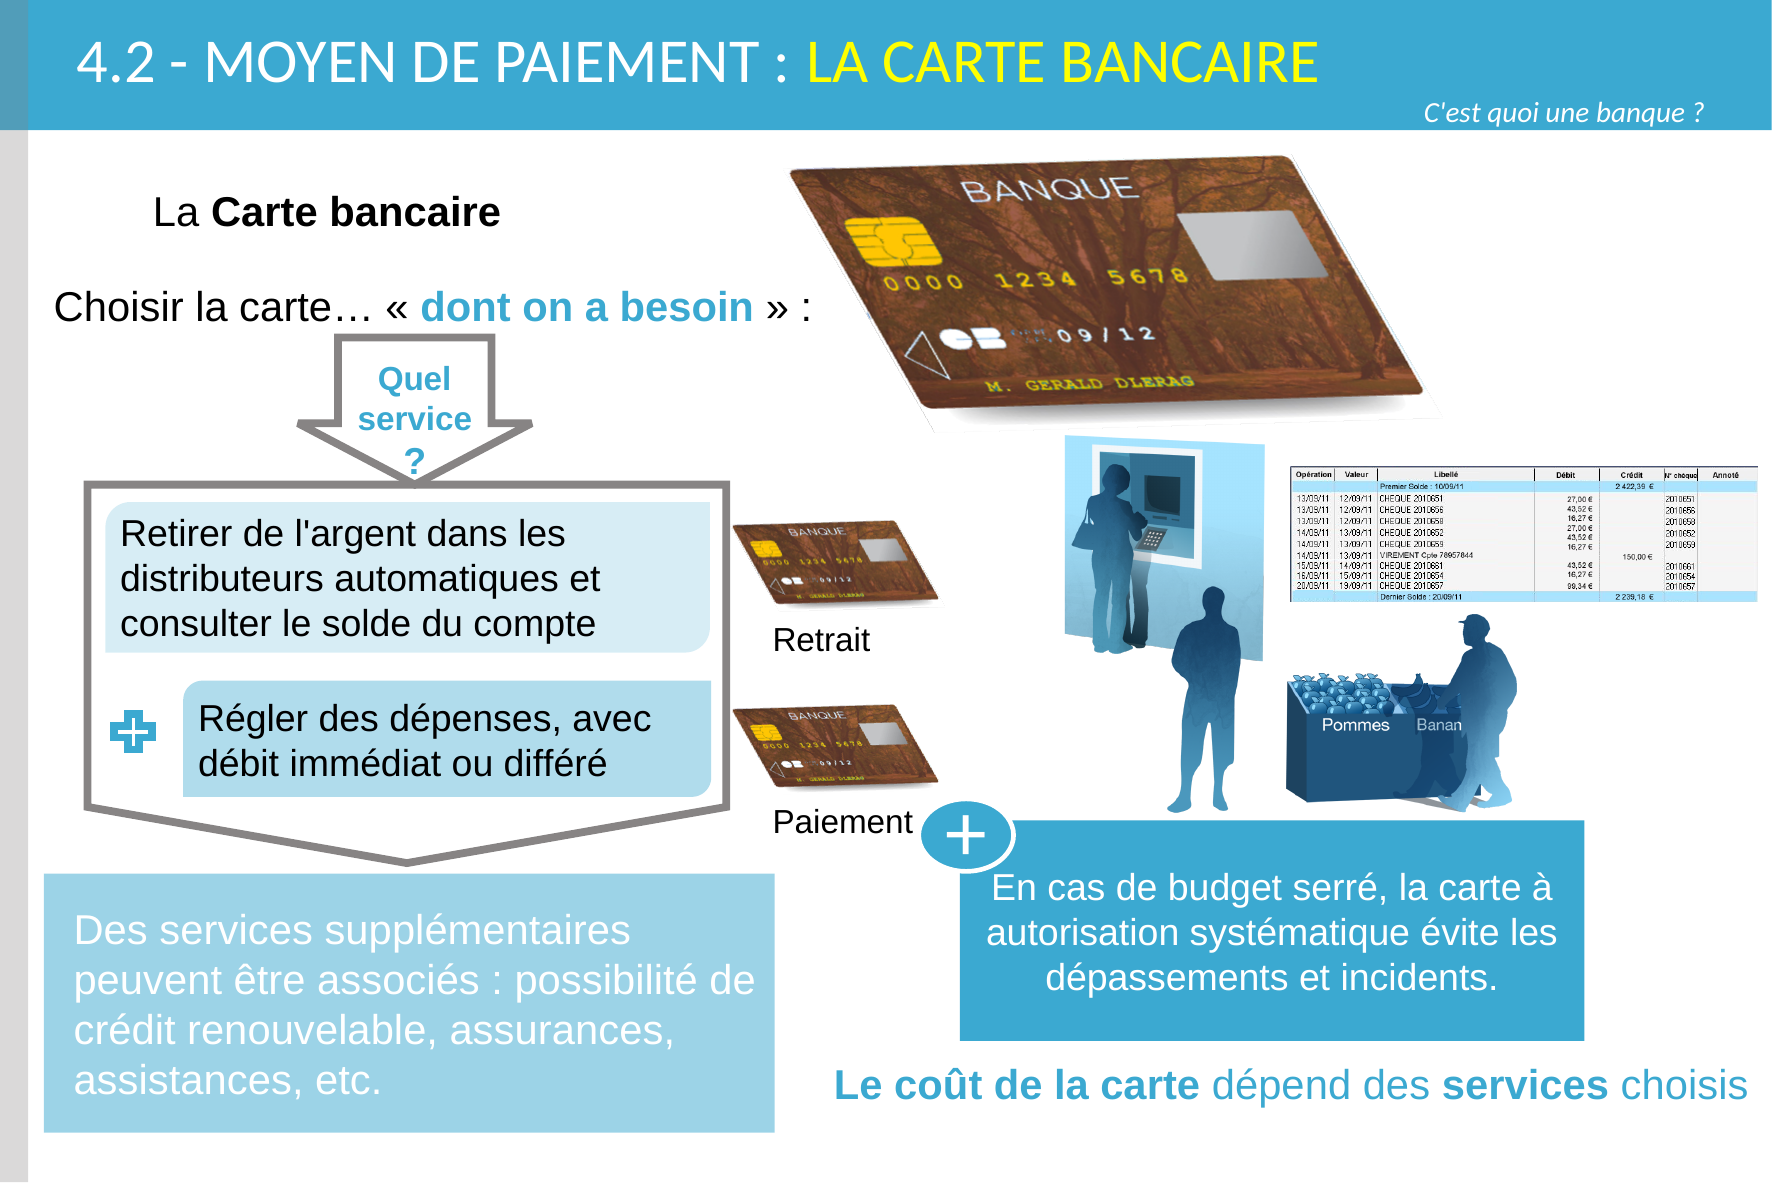

# 4.2 - MOYEN DE PAIEMENT : LA CARTE BANCAIRE
La Carte bancaire
Choisir la carte… « dont on a besoin » :
Quel
service
?
Retirer de l'argent dans les distributeurs automatiques et consulter le solde du compte
Retrait
Régler des dépenses, avec débit immédiat ou différé
+
En cas de budget serré, la carte à autorisation systématique évite les dépassements et incidents.
Paiement
Des services supplémentaires peuvent être associés : possibilité de crédit renouvelable, assurances, assistances, etc.
crédit
Le coût de la carte dépend des services choisis